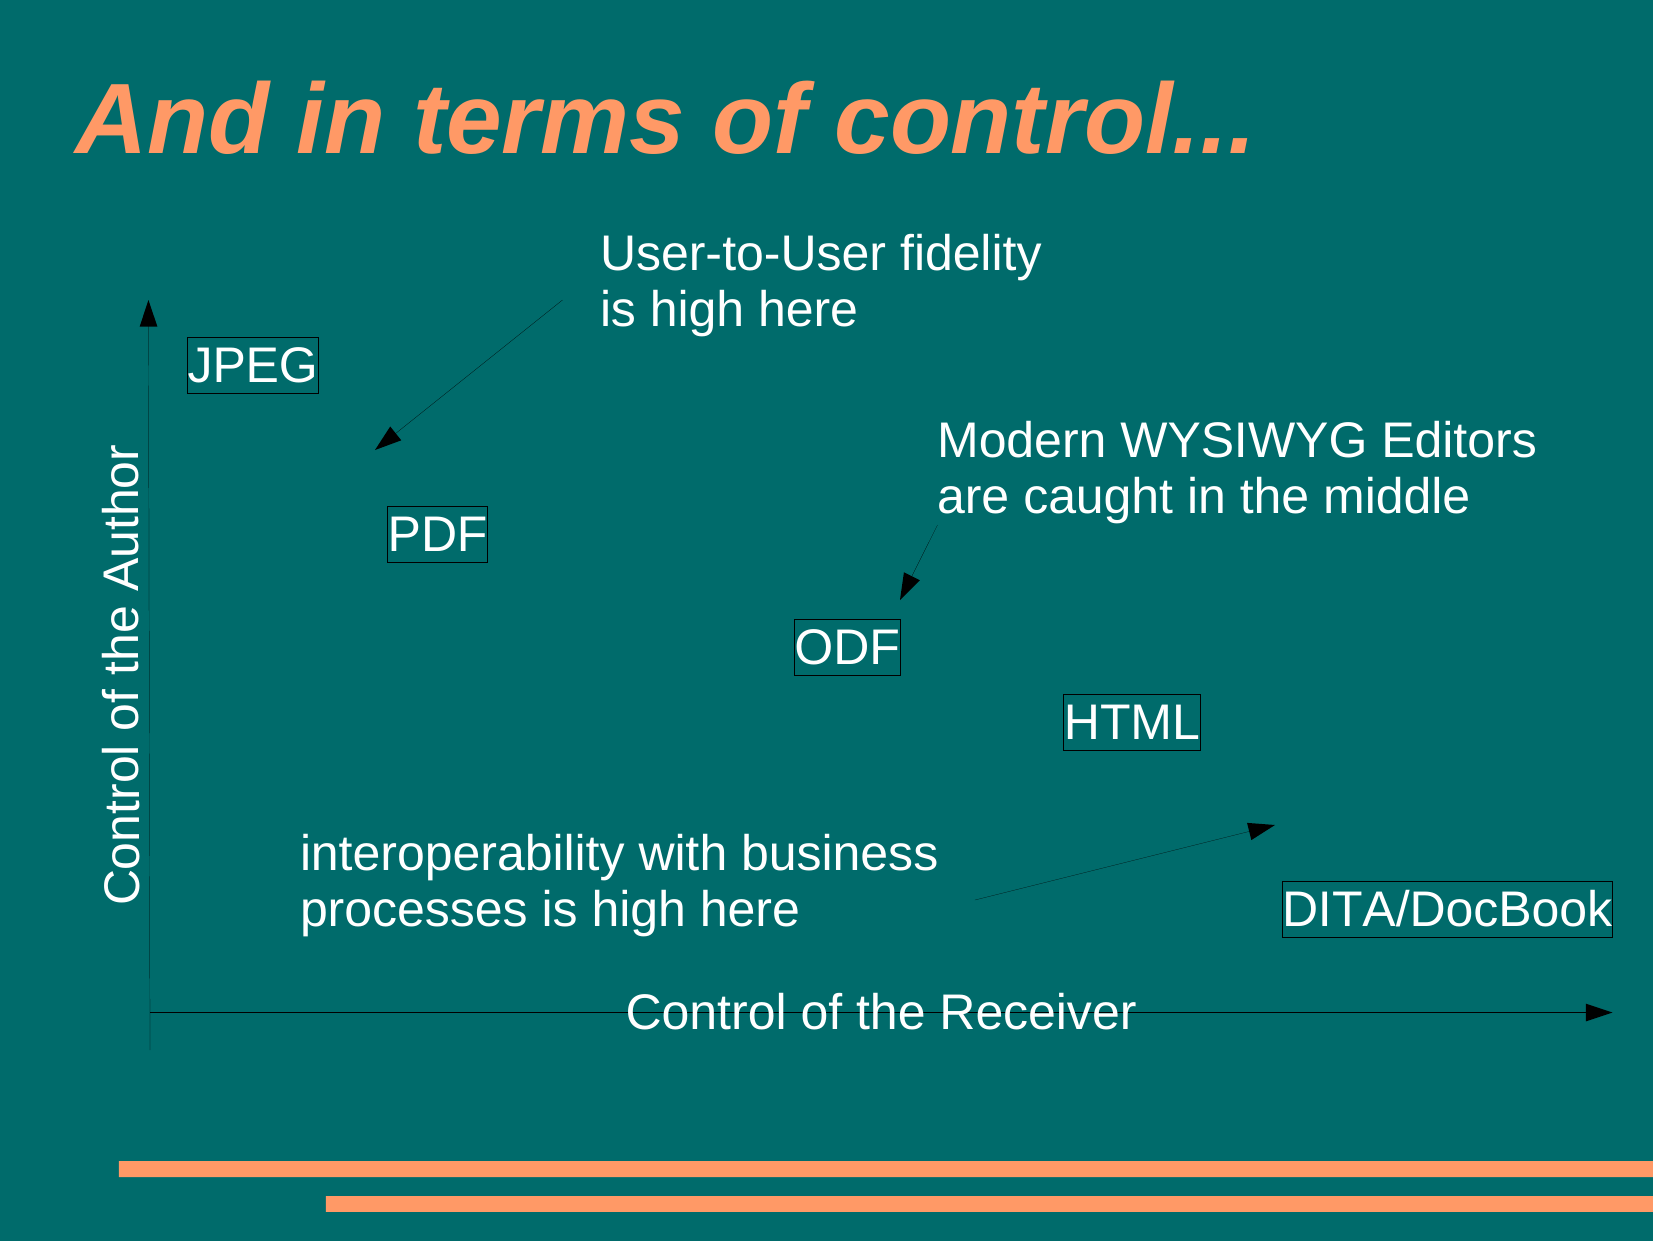

# And in terms of control...
User-to-User fidelity
is high here
Control of the Author
JPEG
Modern WYSIWYG Editors
are caught in the middle
PDF
ODF
HTML
interoperability with business
processes is high here
DITA/DocBook
Control of the Receiver